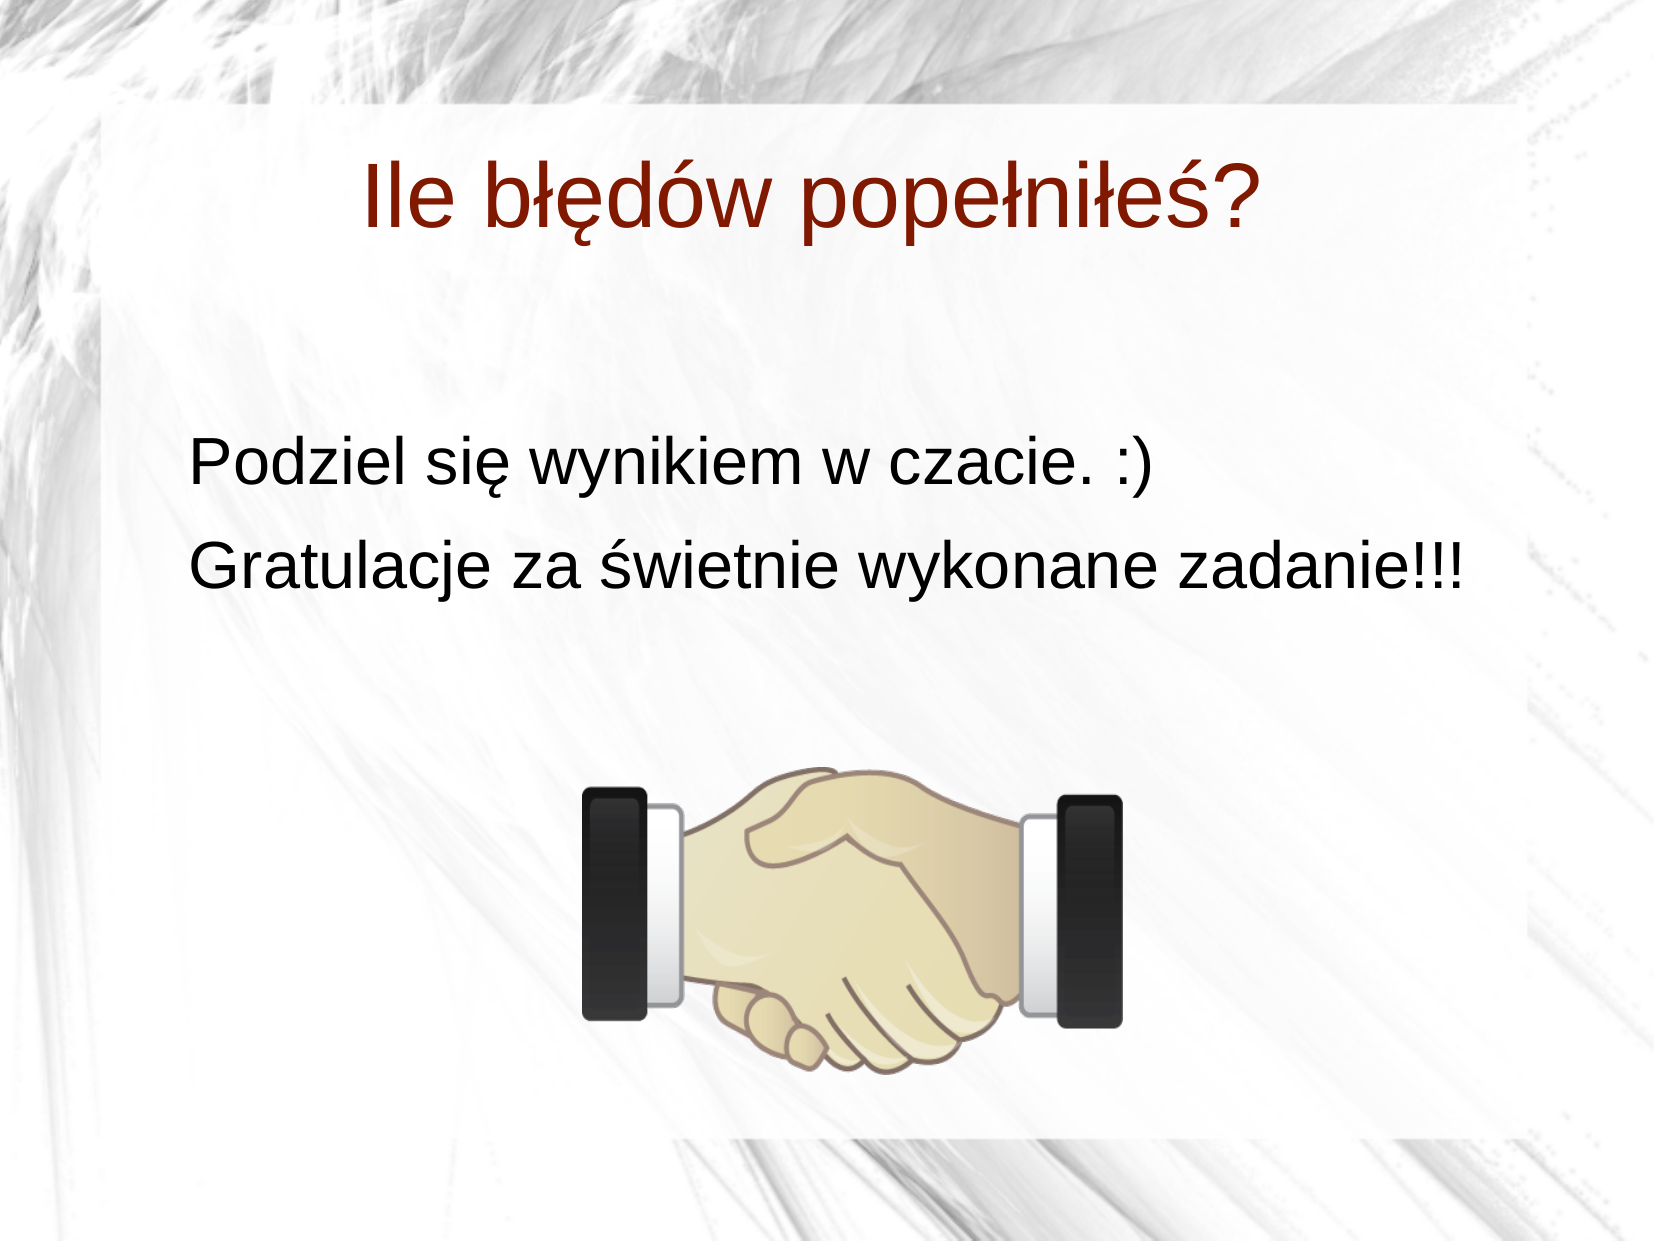

# Ile błędów popełniłeś?
Podziel się wynikiem w czacie. :)
Gratulacje za świetnie wykonane zadanie!!!